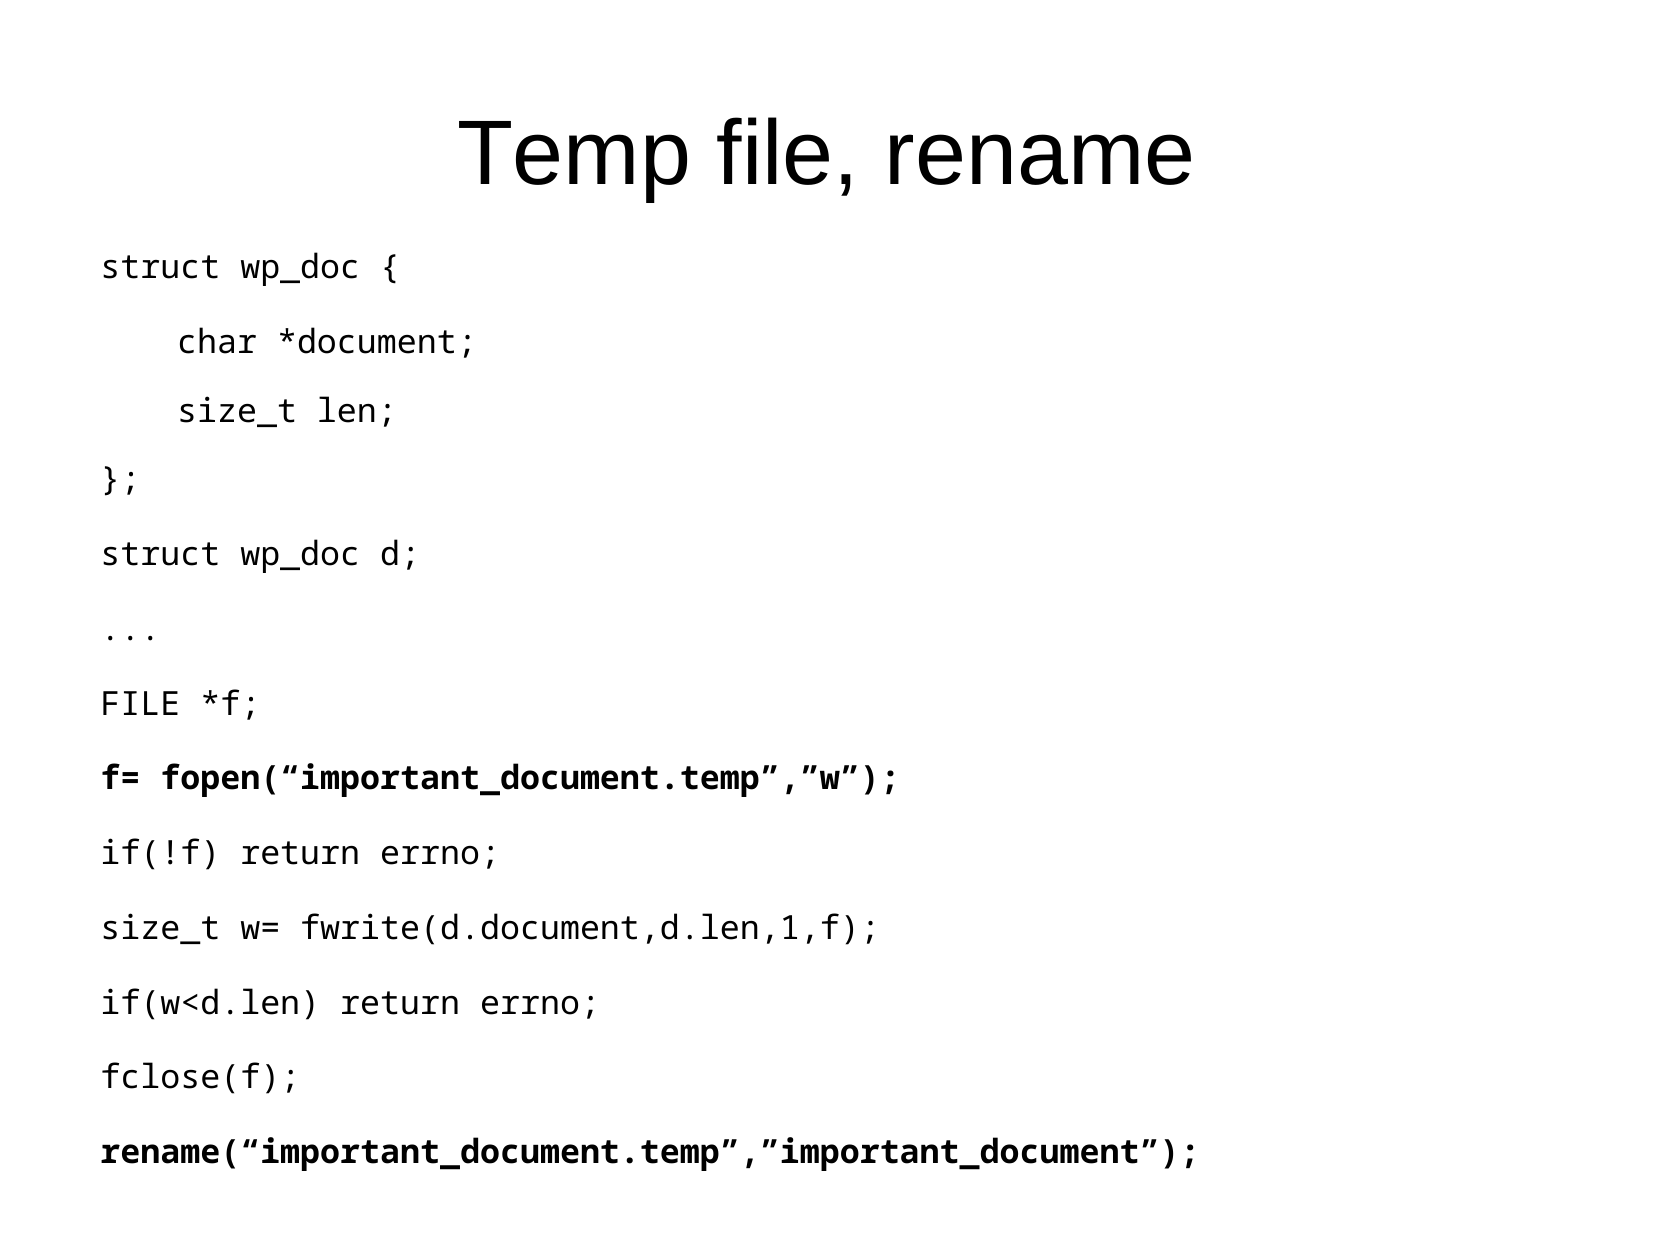

# Temp file, rename
struct wp_doc {
char *document;
size_t len;
};
struct wp_doc d;
...
FILE *f;
f= fopen(“important_document.temp”,”w”);
if(!f) return errno;
size_t w= fwrite(d.document,d.len,1,f);
if(w<d.len) return errno;
fclose(f);
rename(“important_document.temp”,”important_document”);